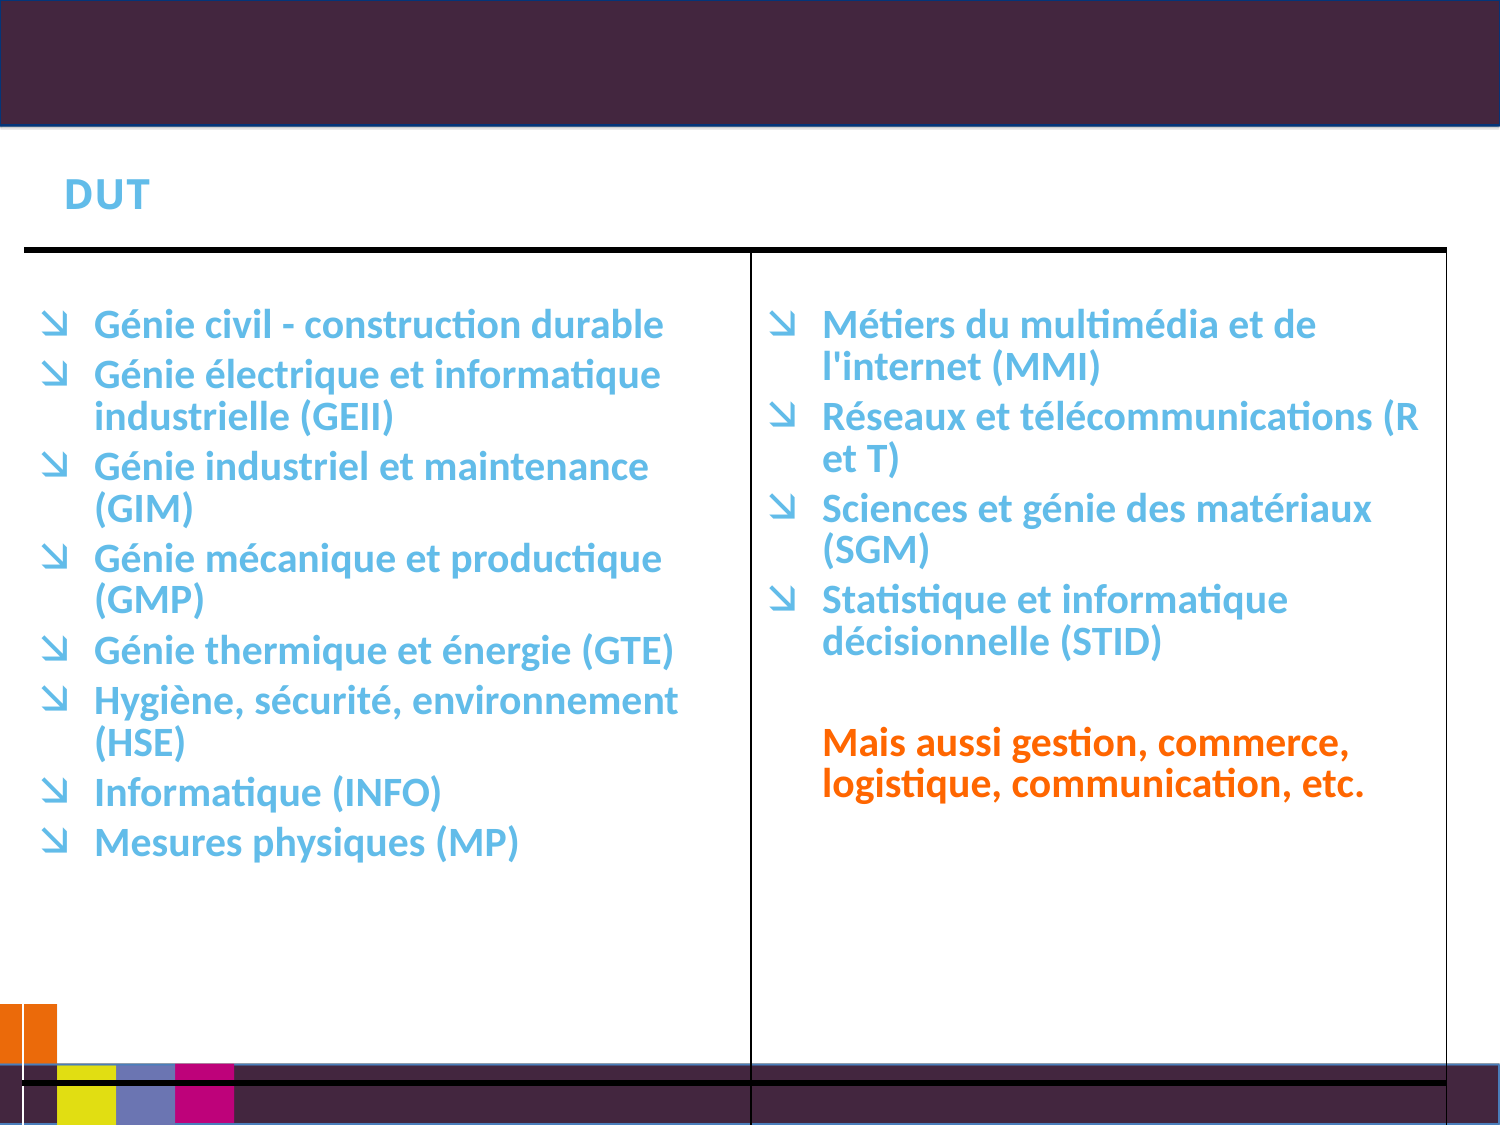

DUT
| Génie civil - construction durable Génie électrique et informatique industrielle (GEII) Génie industriel et maintenance (GIM) Génie mécanique et productique (GMP) Génie thermique et énergie (GTE) Hygiène, sécurité, environnement (HSE) Informatique (INFO) Mesures physiques (MP) | Métiers du multimédia et de l'internet (MMI) Réseaux et télécommunications (R et T) Sciences et génie des matériaux (SGM) Statistique et informatique décisionnelle (STID) Mais aussi gestion, commerce, logistique, communication, etc. |
| --- | --- |
| | |
| | |
| | |
| | |